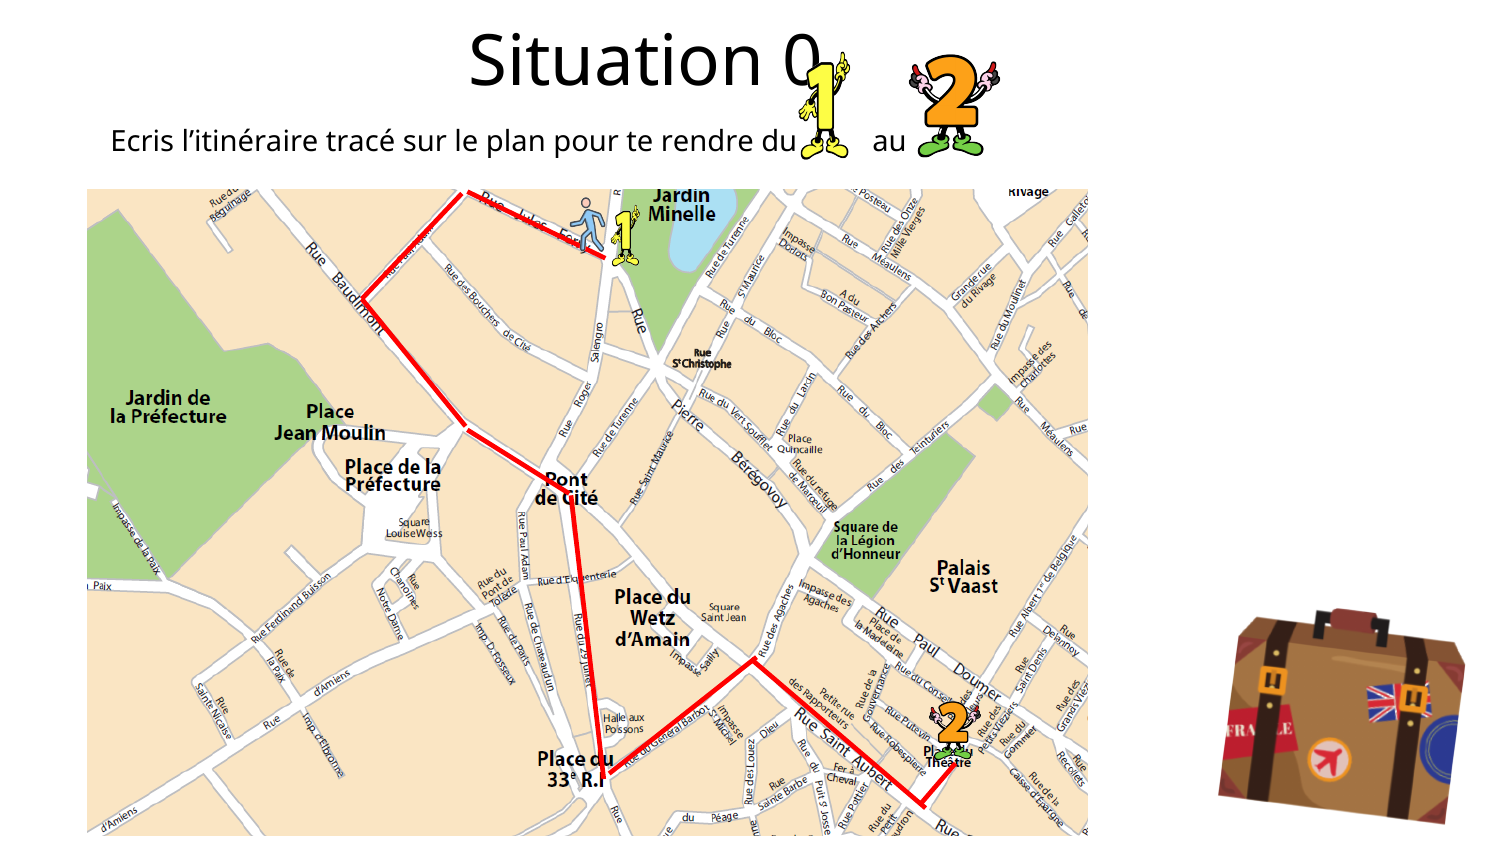

Situation 0
 Ecris l’itinéraire tracé sur le plan pour te rendre du au